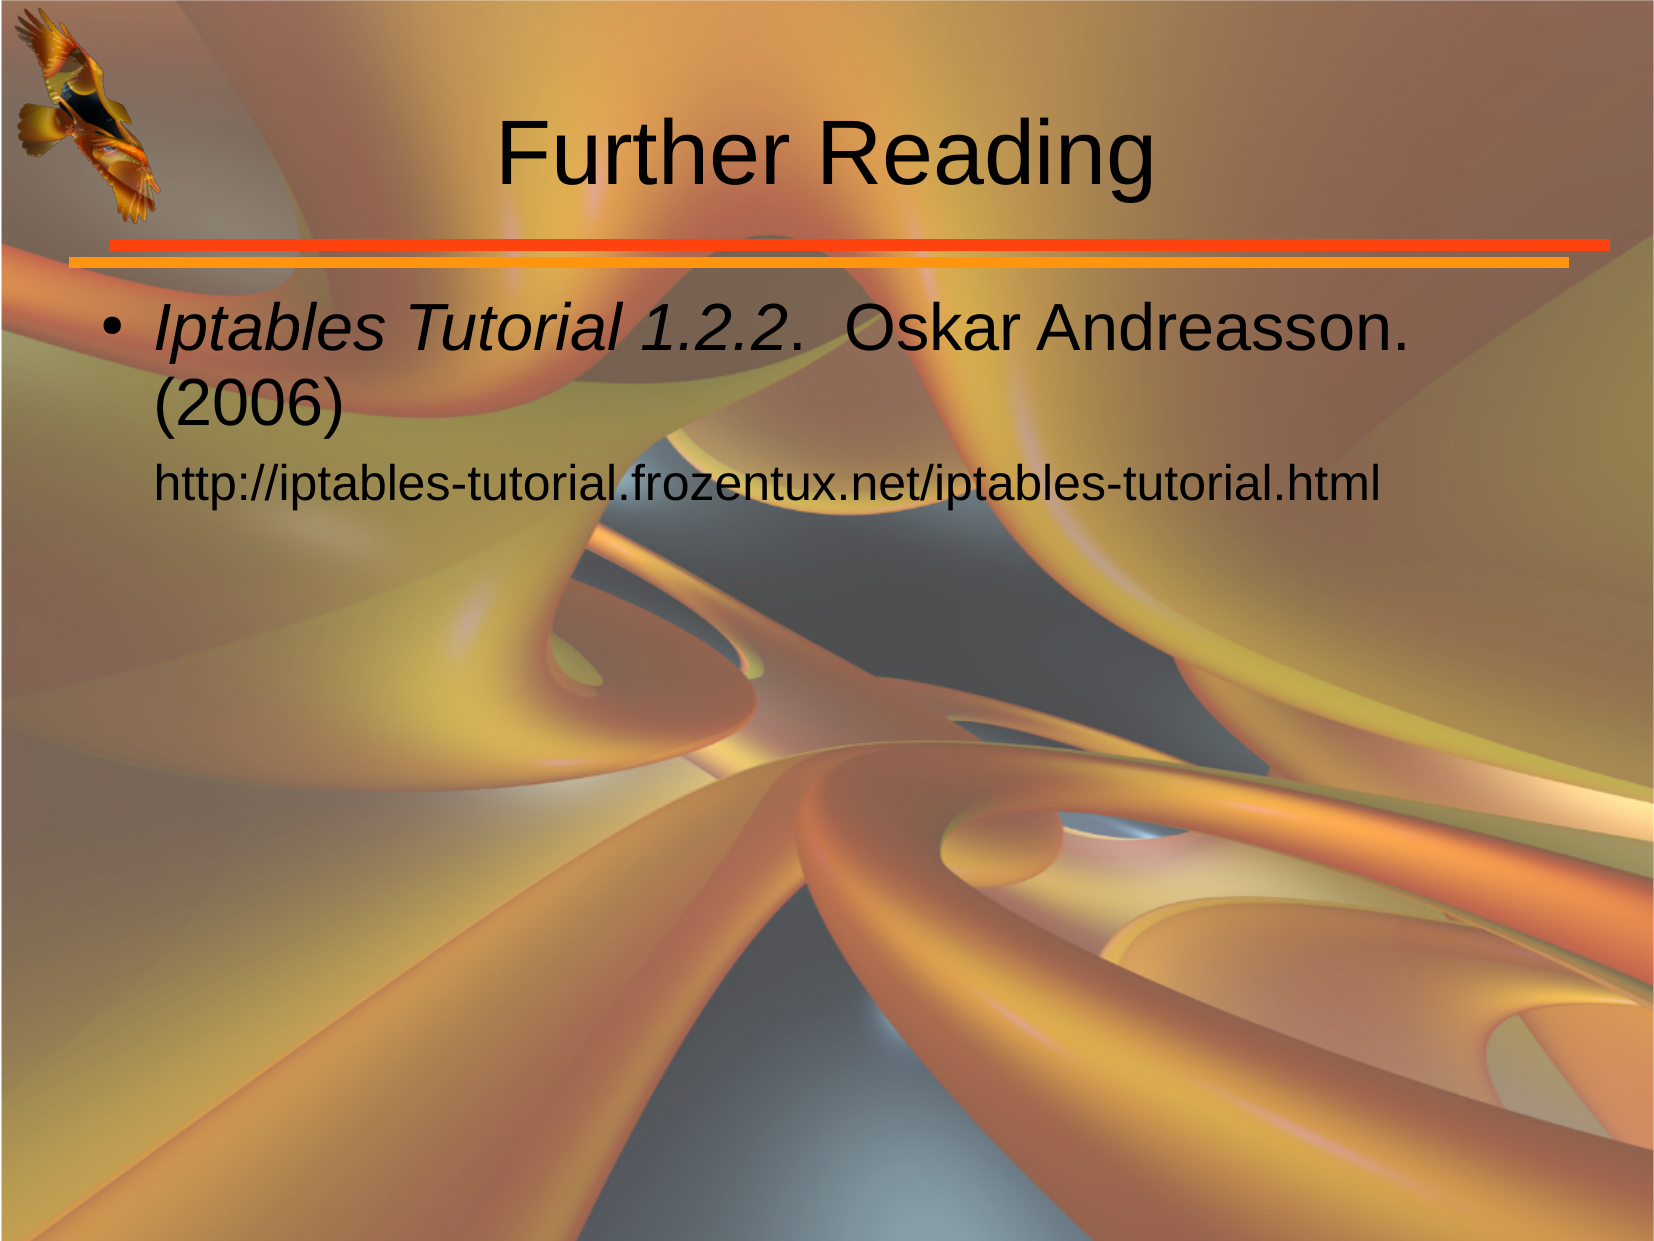

# Further Reading
Iptables Tutorial 1.2.2. Oskar Andreasson. (2006)
http://iptables-tutorial.frozentux.net/iptables-tutorial.html